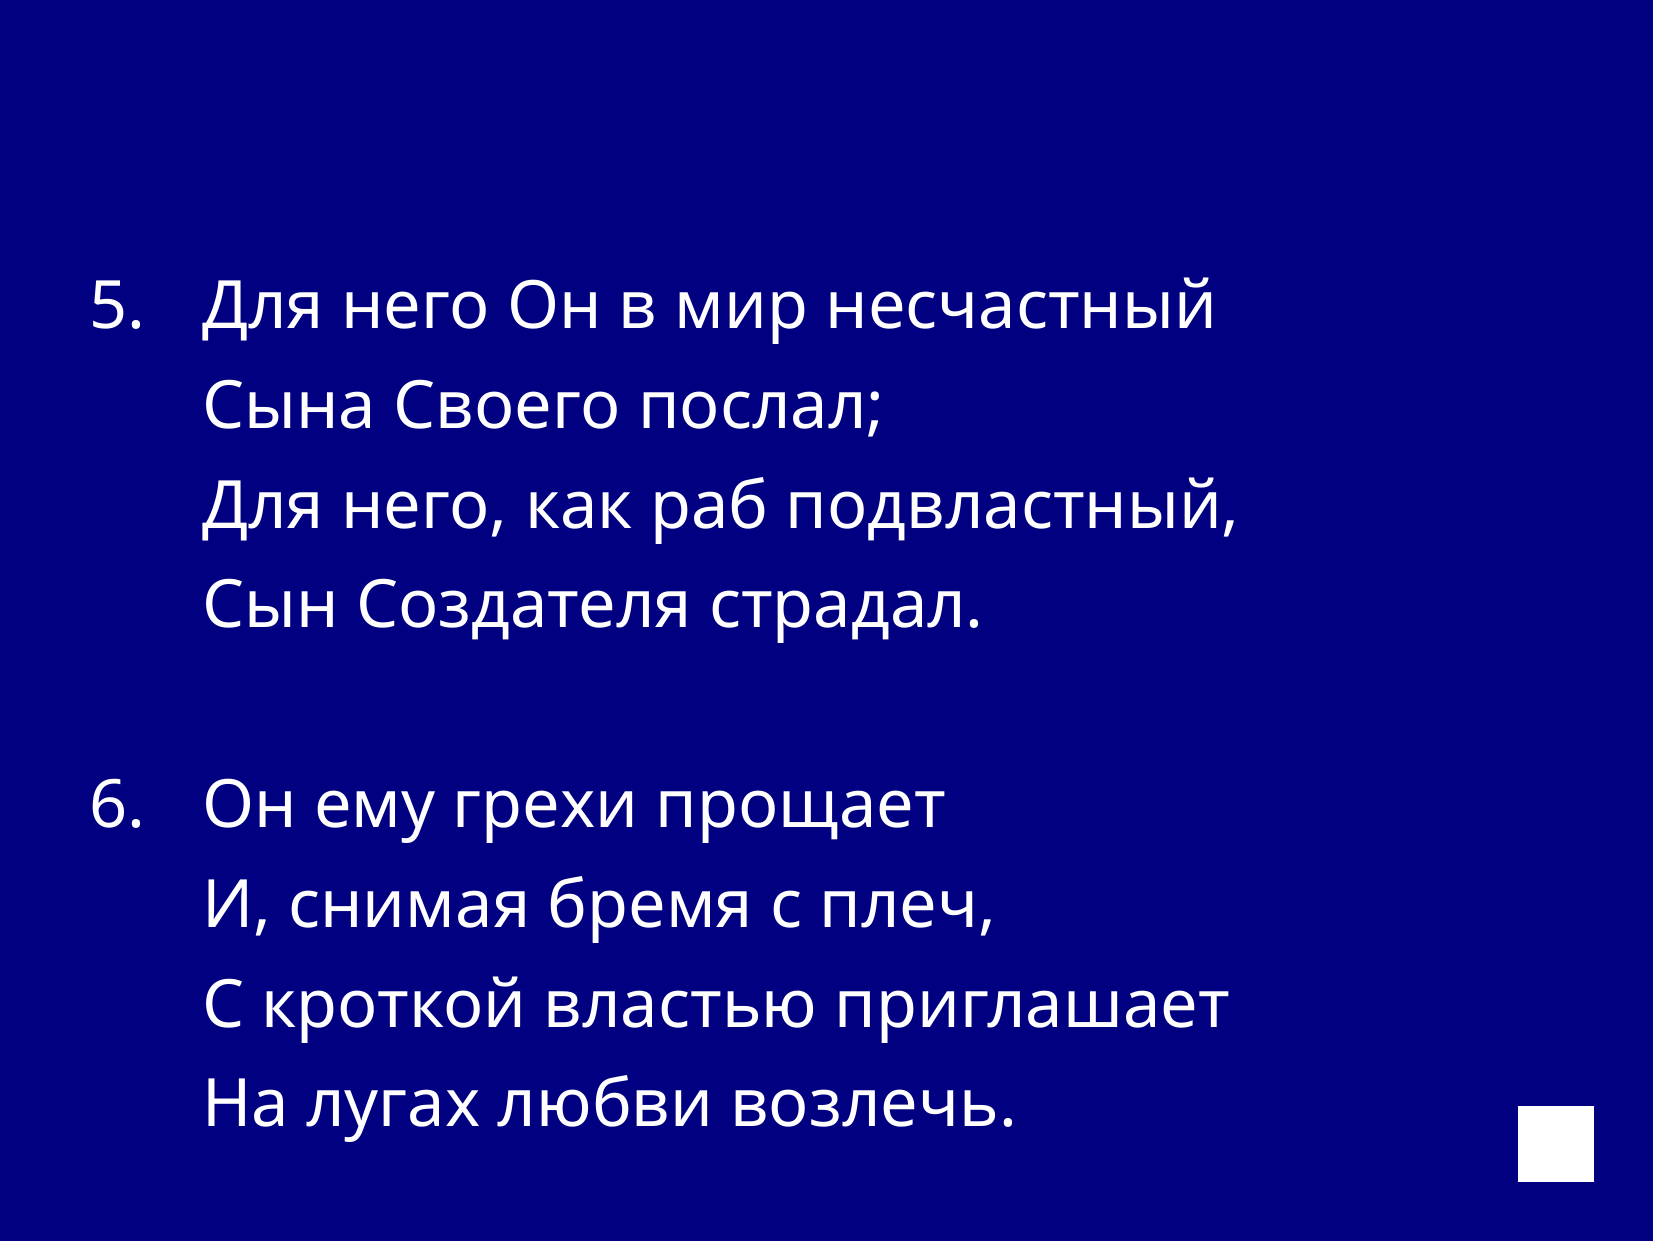

5.	Для него Он в мир несчастный
	Сына Своего послал;
	Для него, как раб подвластный,
	Сын Создателя страдал.
6.	Он ему грехи прощает
	И, снимая бремя с плеч,
	С кроткой властью приглашает
	На лугах любви возлечь.